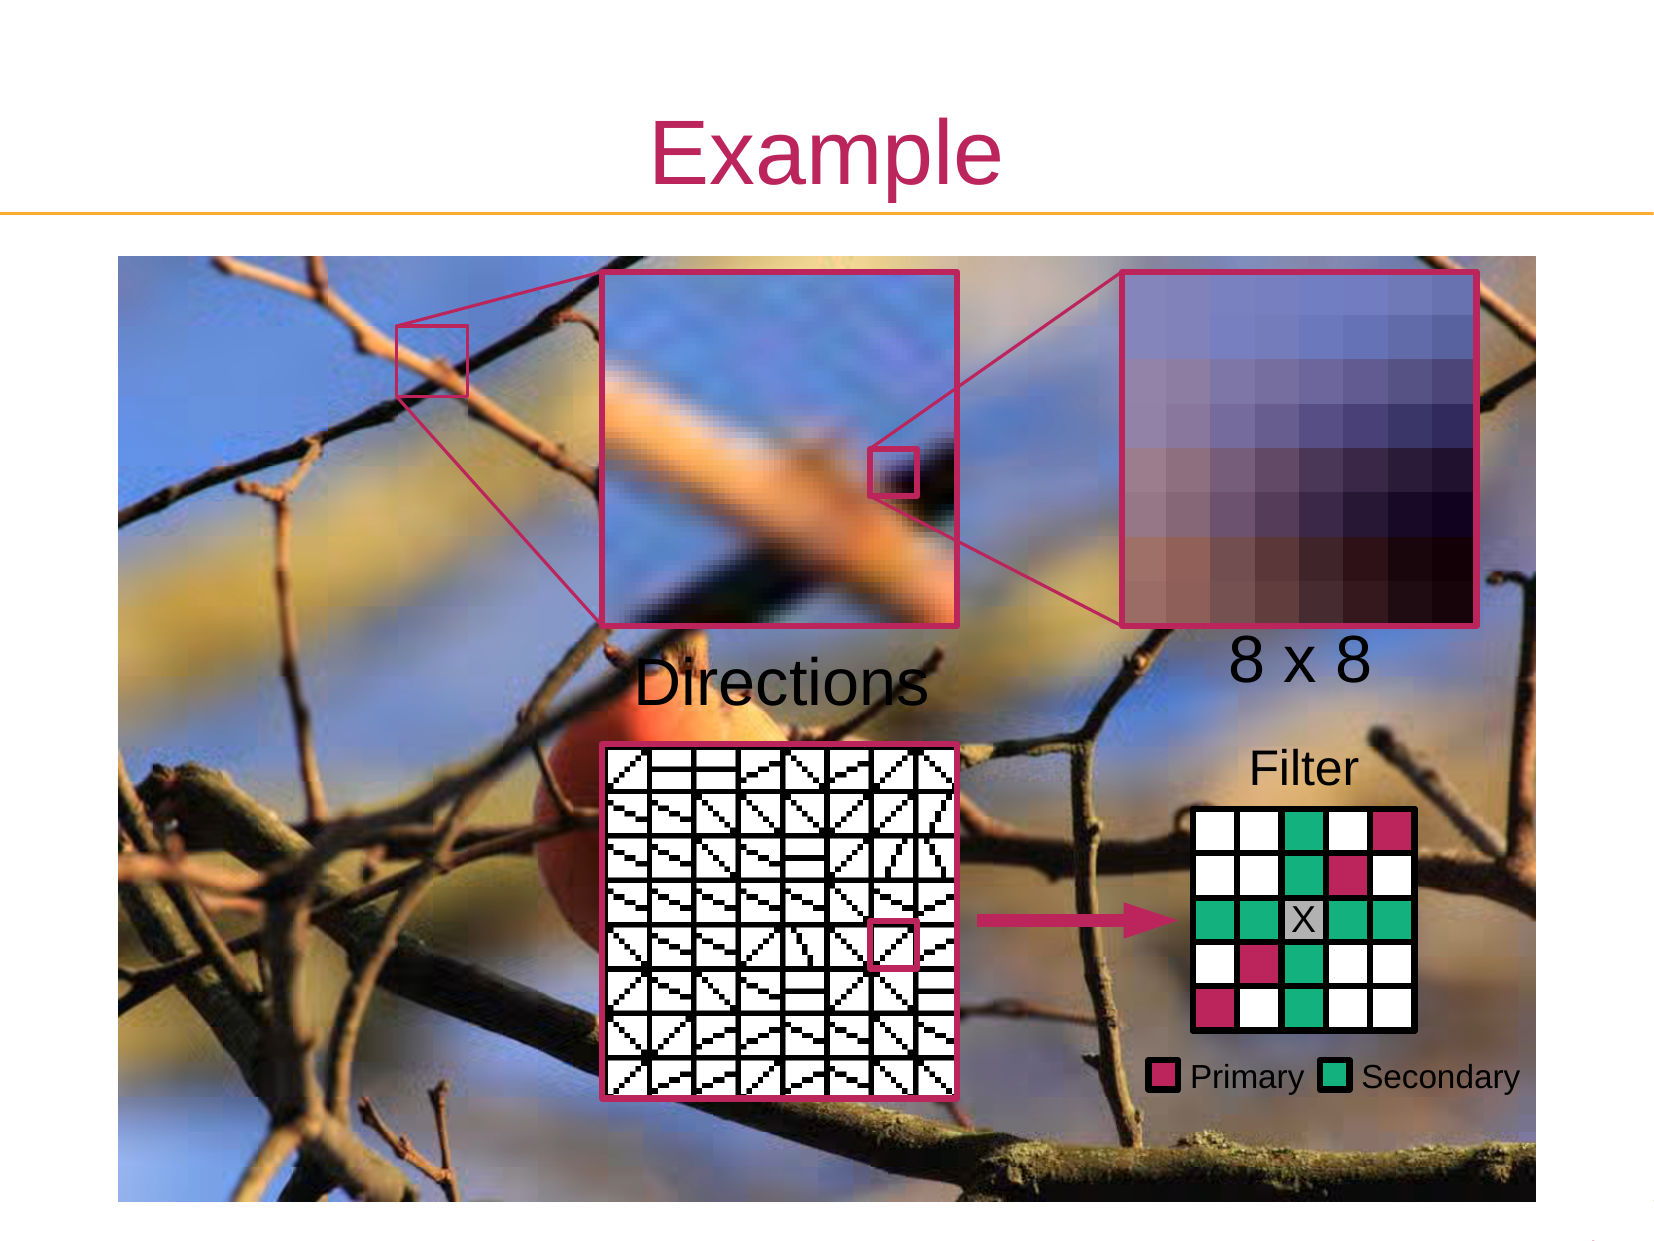

# Example
8 x 8
Directions
Filter
X
Primary
Secondary